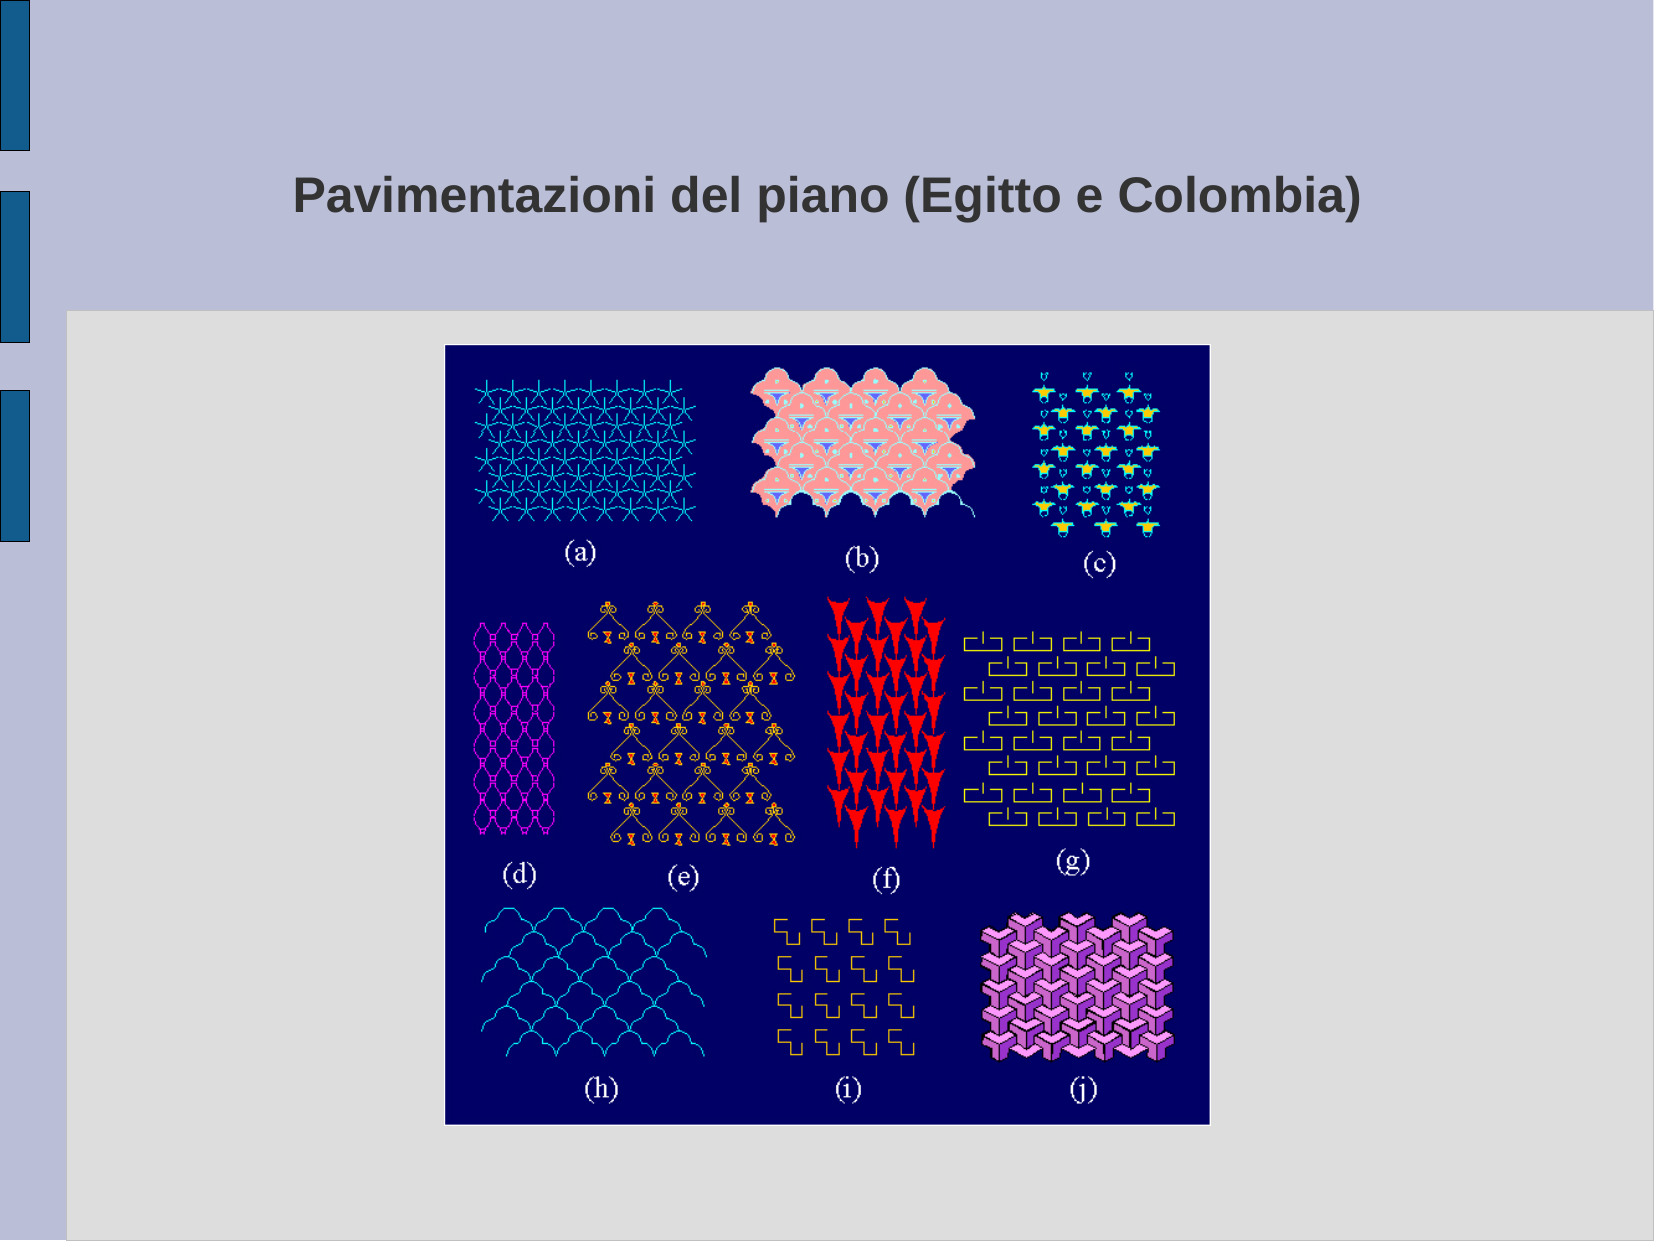

# Pavimentazioni del piano (Egitto e Colombia)